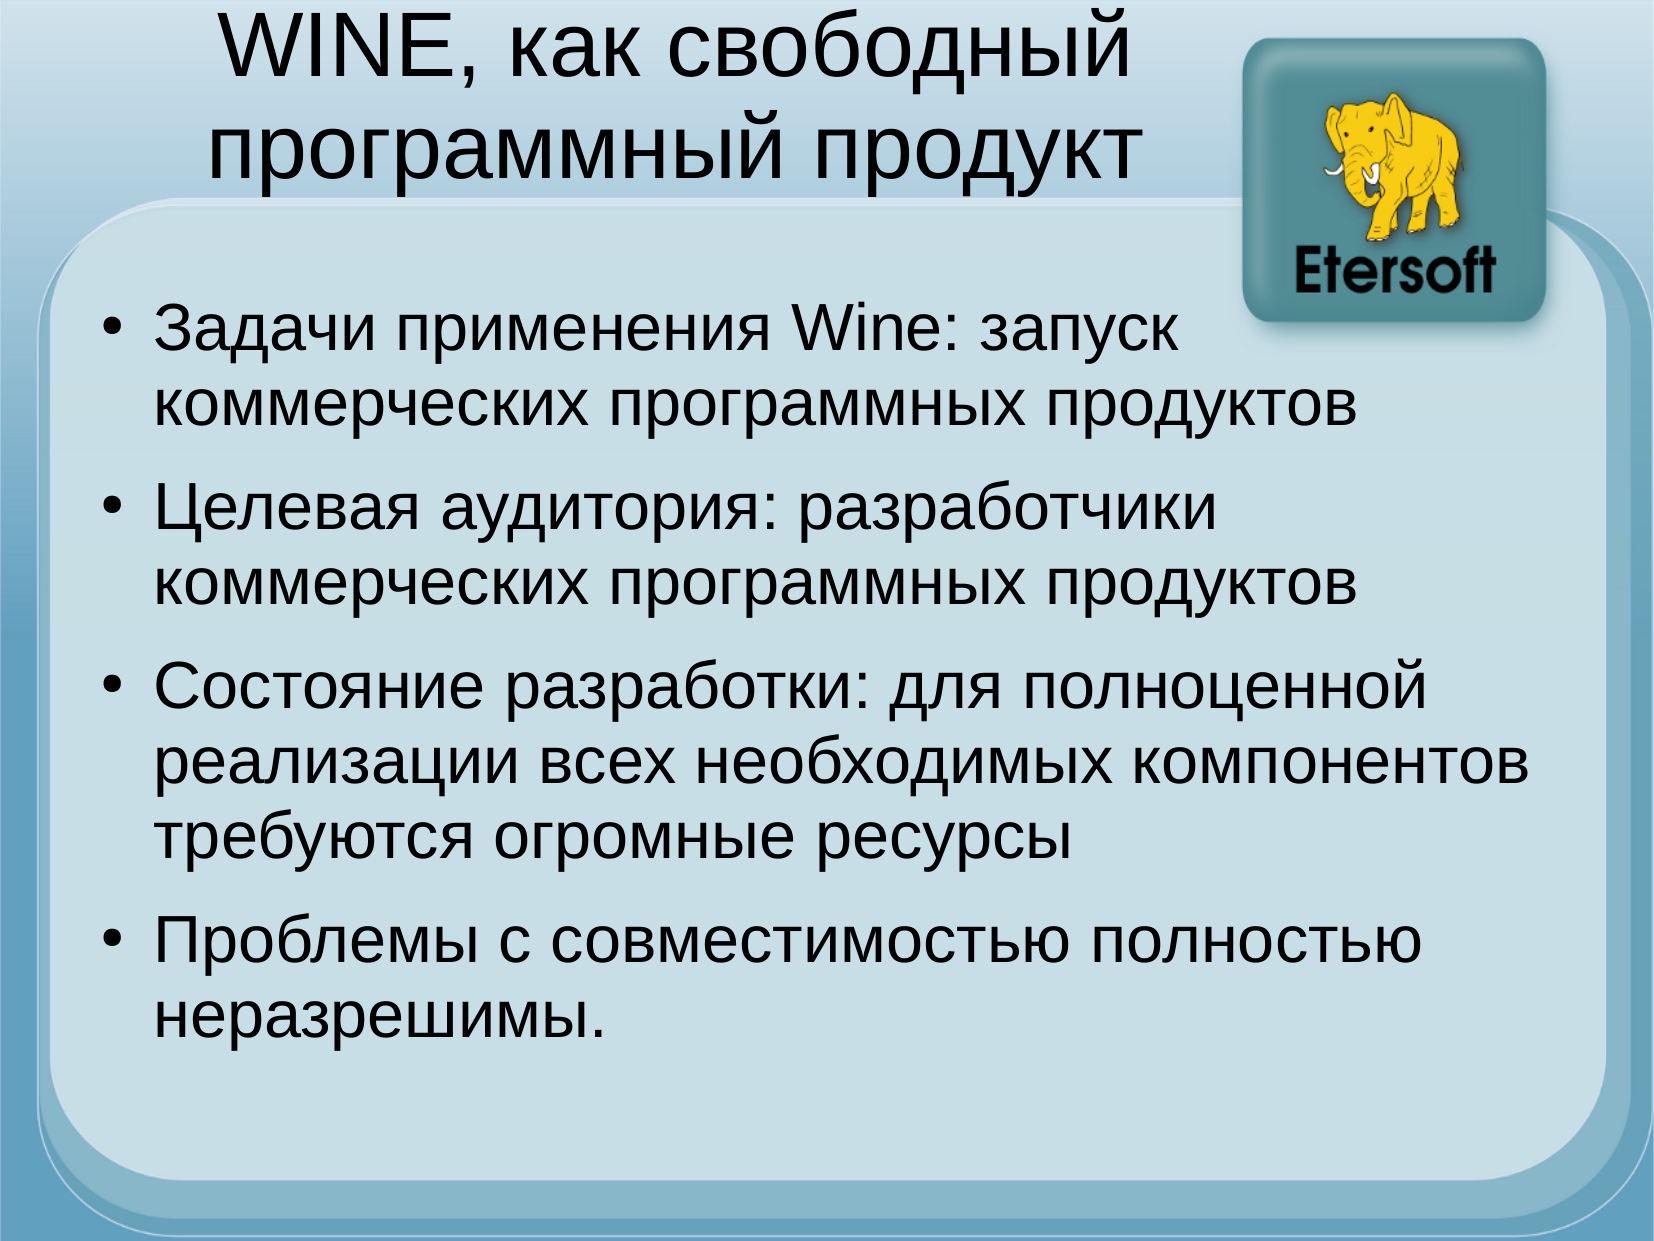

# WINE, как свободный программный продукт
Задачи применения Wine: запуск коммерческих программных продуктов
Целевая аудитория: разработчики коммерческих программных продуктов
Состояние разработки: для полноценной реализации всех необходимых компонентов требуются огромные ресурсы
Проблемы с совместимостью полностью неразрешимы.